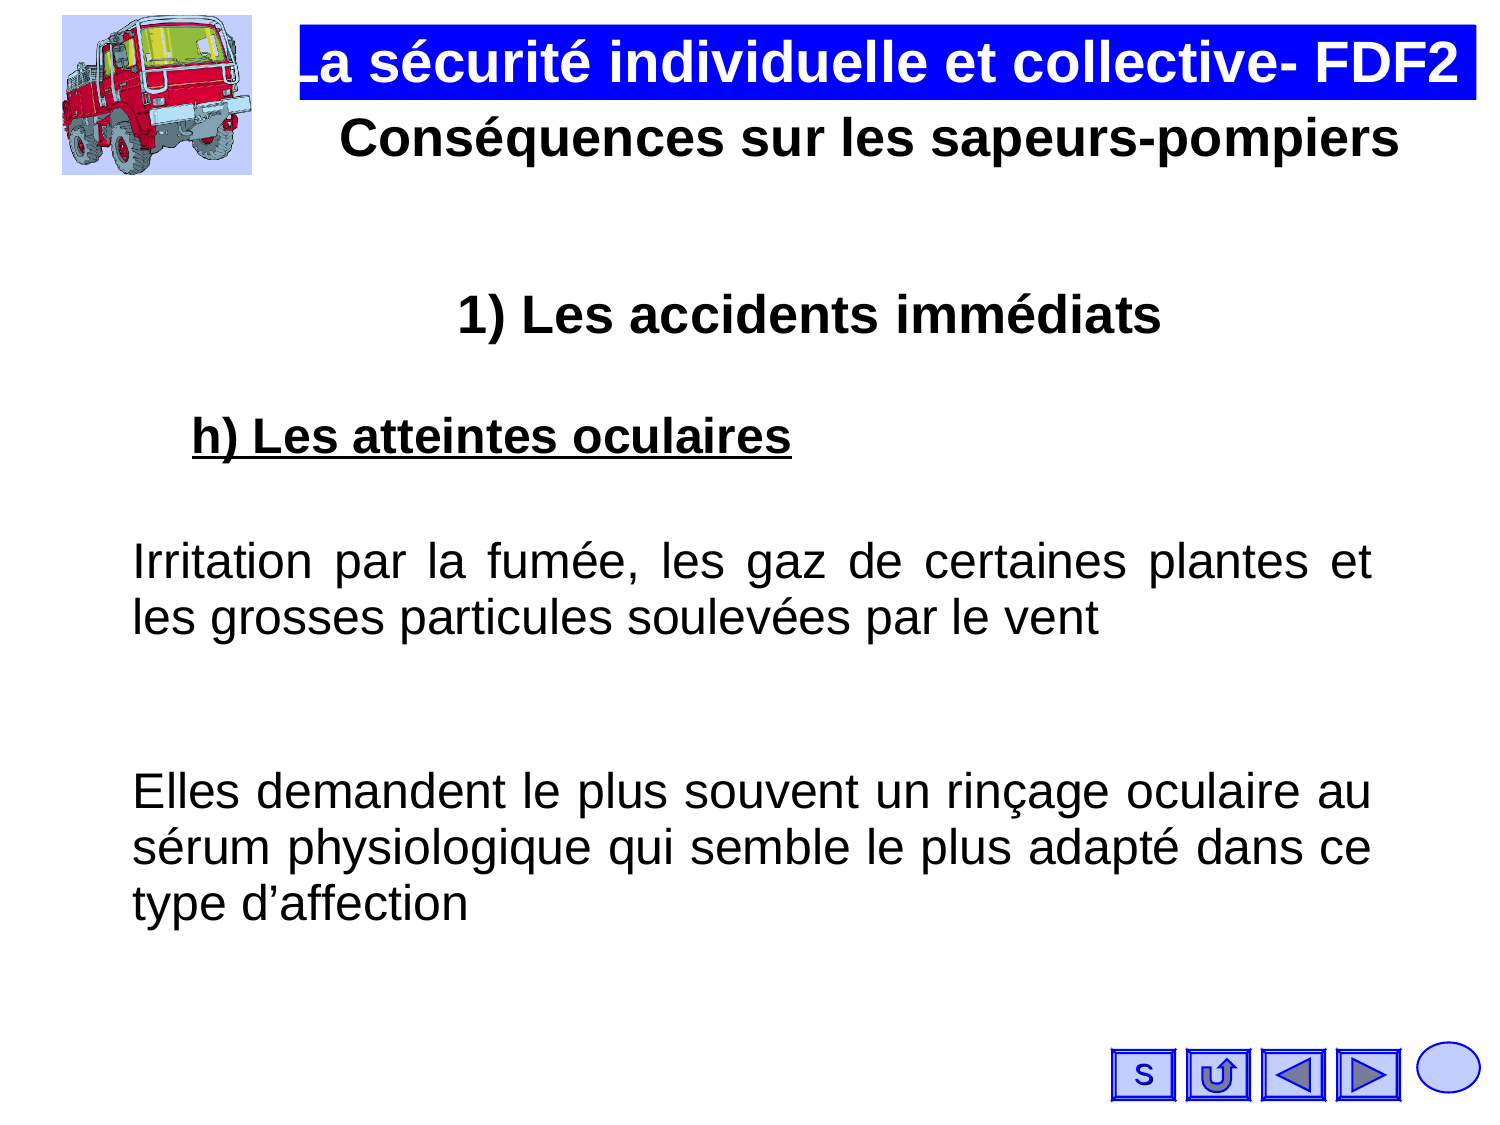

FDF2
La sécurité individuelle et collective- FDF2
La surveillance active - FDF2
Conséquences sur les sapeurs-pompiers
1) Les accidents immédiats
h) Les atteintes oculaires
Irritation par la fumée, les gaz de certaines plantes et les grosses particules soulevées par le vent
Elles demandent le plus souvent un rinçage oculaire au sérum physiologique qui semble le plus adapté dans ce type d’affection